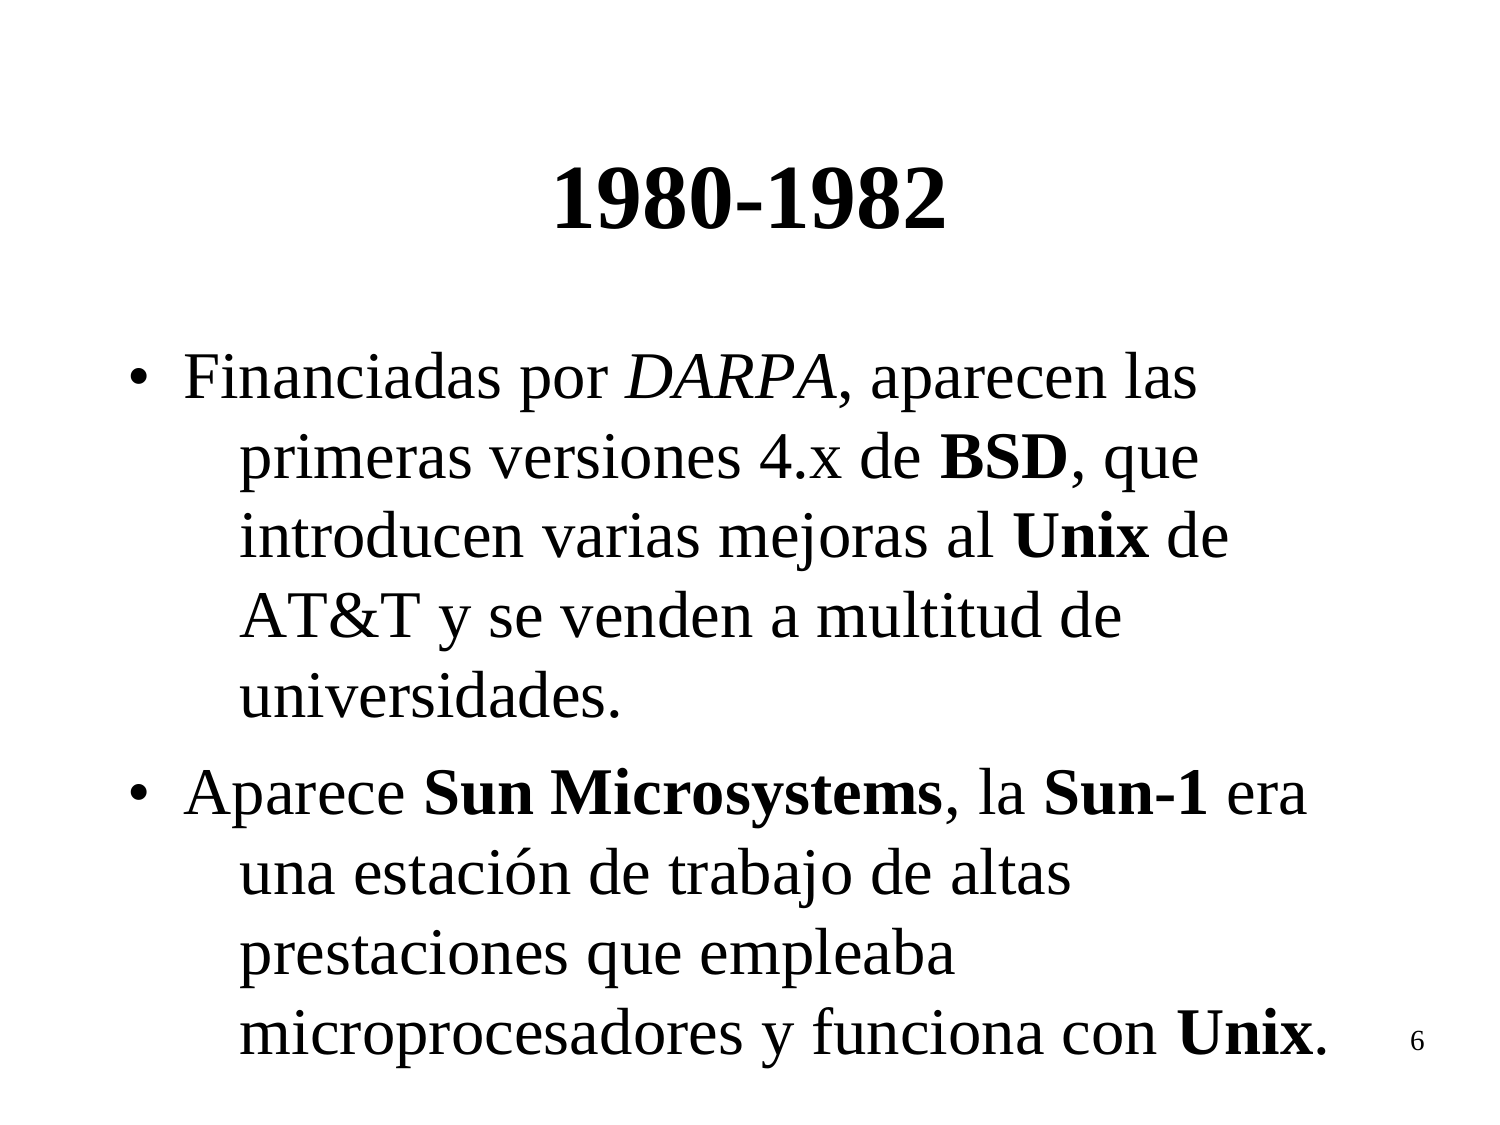

# 1980-1982
Financiadas por DARPA, aparecen las primeras versiones 4.x de BSD, que introducen varias mejoras al Unix de AT&T y se venden a multitud de universidades.
Aparece Sun Microsystems, la Sun-1 era una estación de trabajo de altas prestaciones que empleaba microprocesadores y funciona con Unix.
6